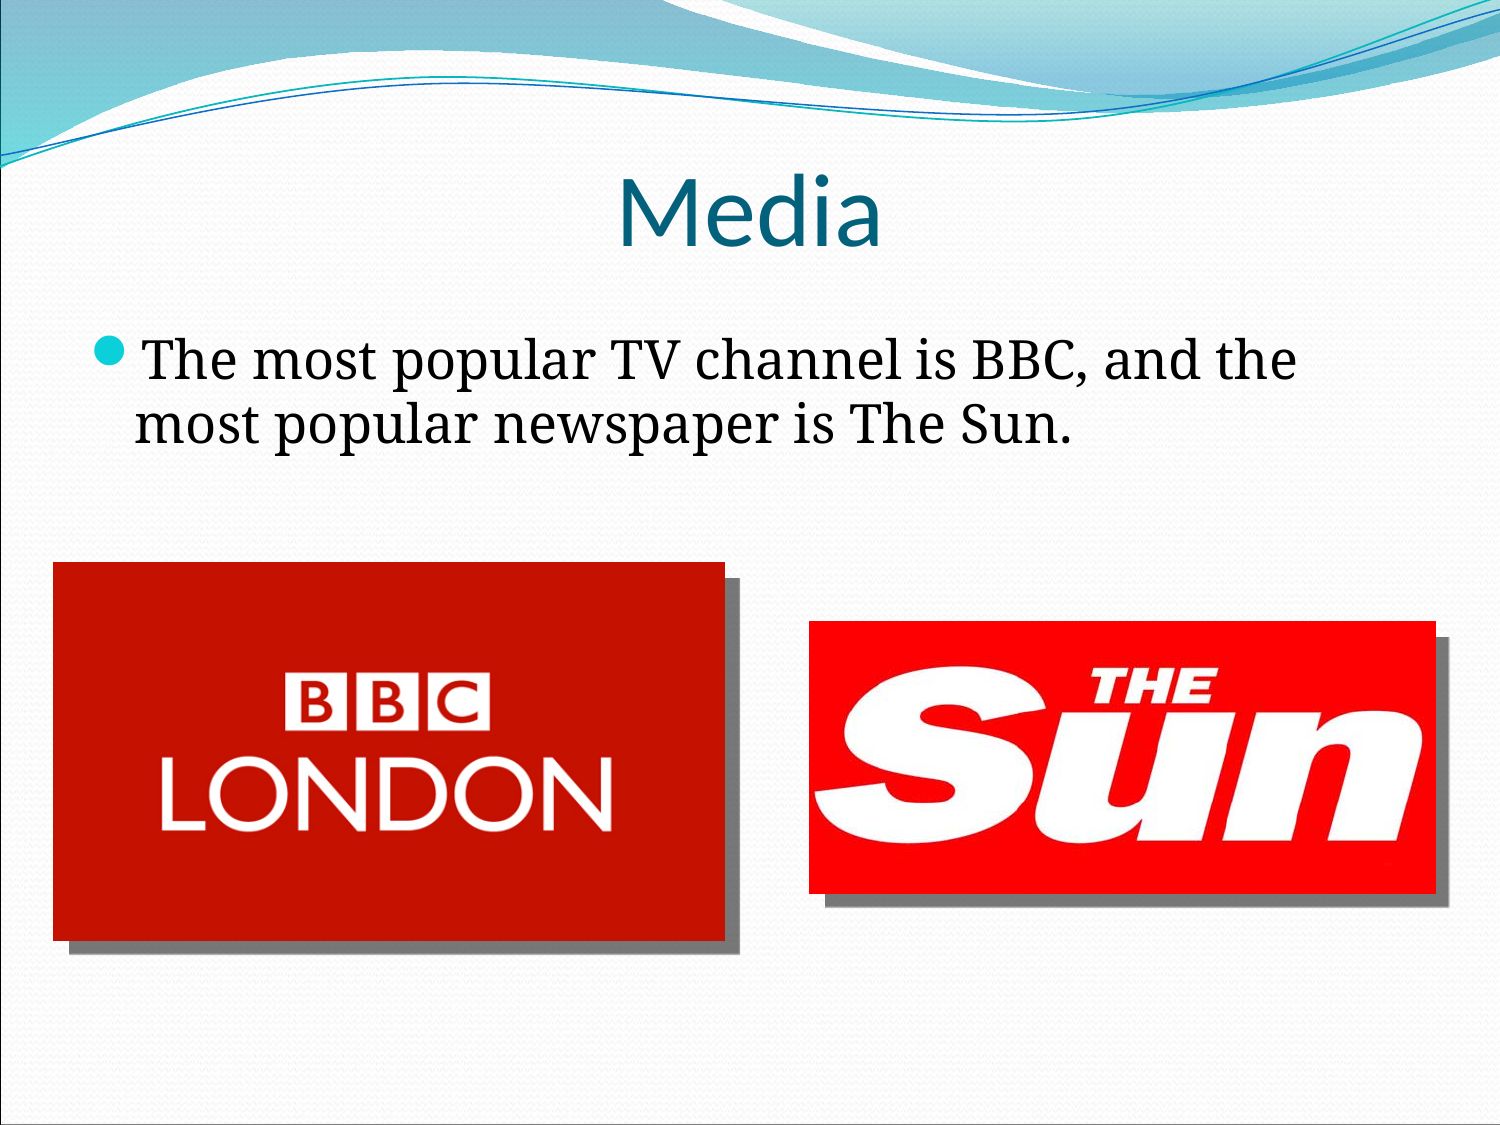

# Media
The most popular TV channel is BBC, and the most popular newspaper is The Sun.